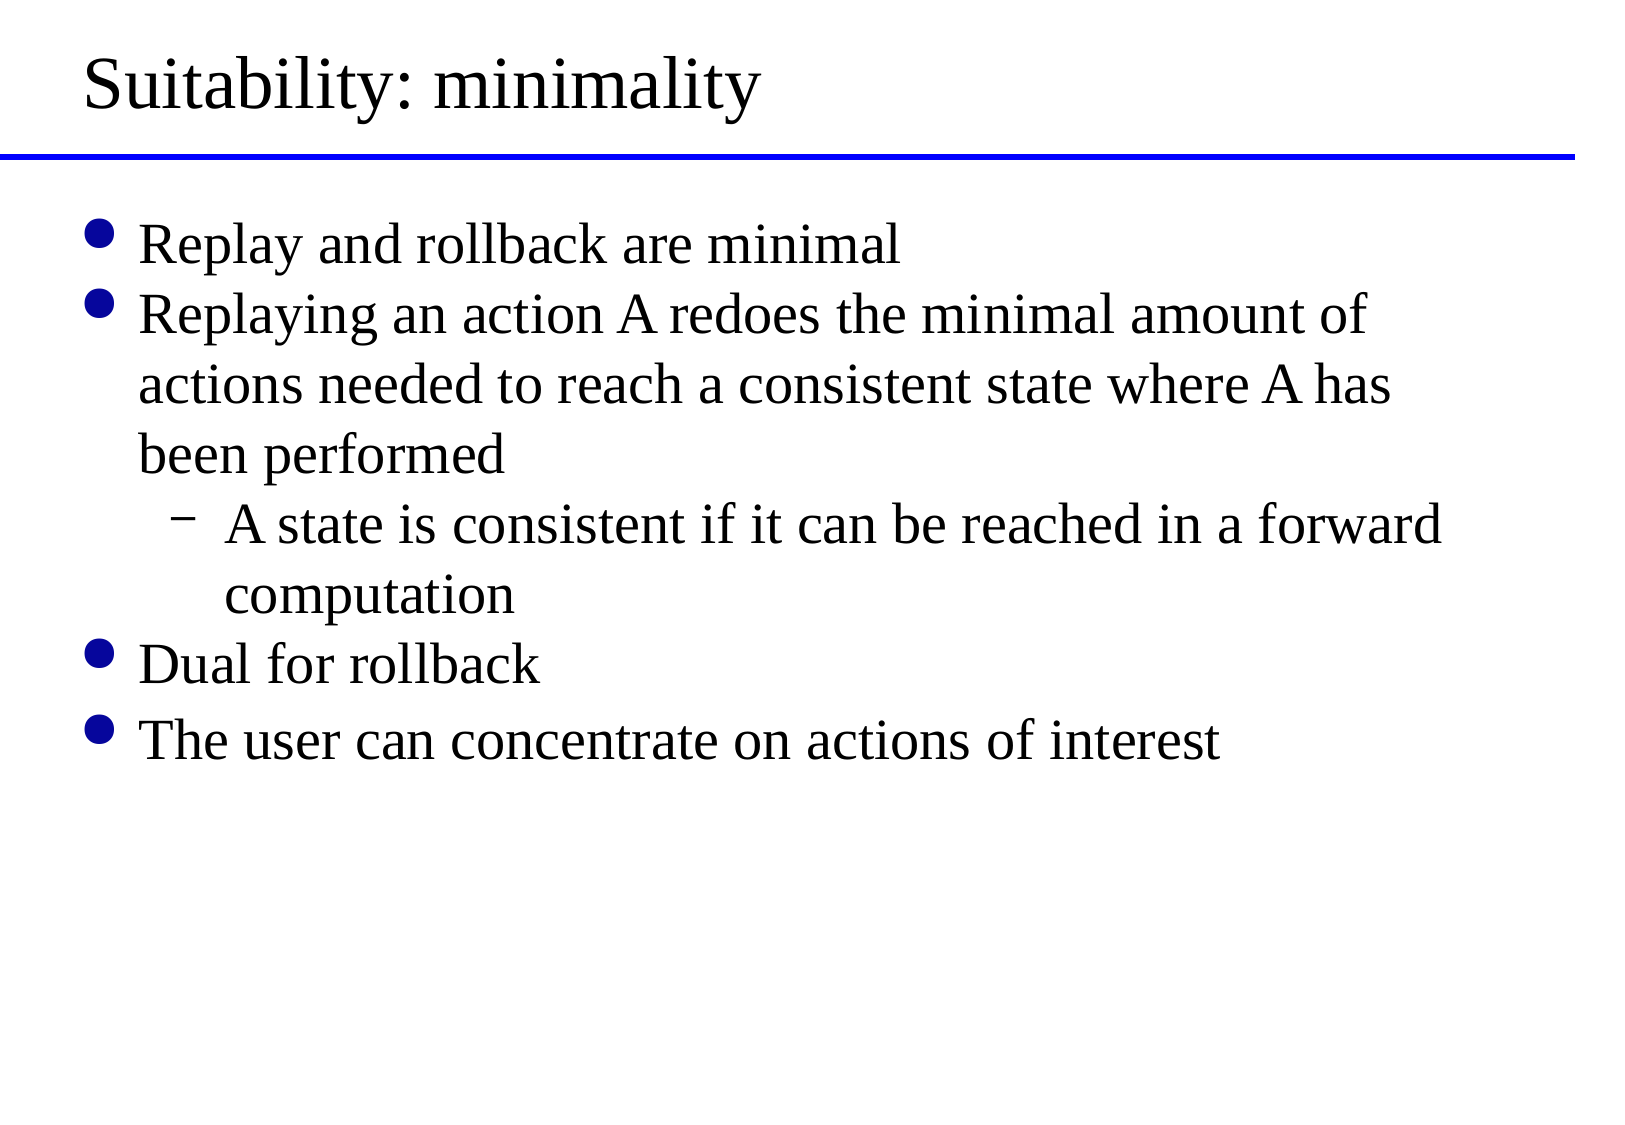

# Suitability: minimality
Replay and rollback are minimal
Replaying an action A redoes the minimal amount of actions needed to reach a consistent state where A has been performed
A state is consistent if it can be reached in a forward computation
Dual for rollback
The user can concentrate on actions of interest